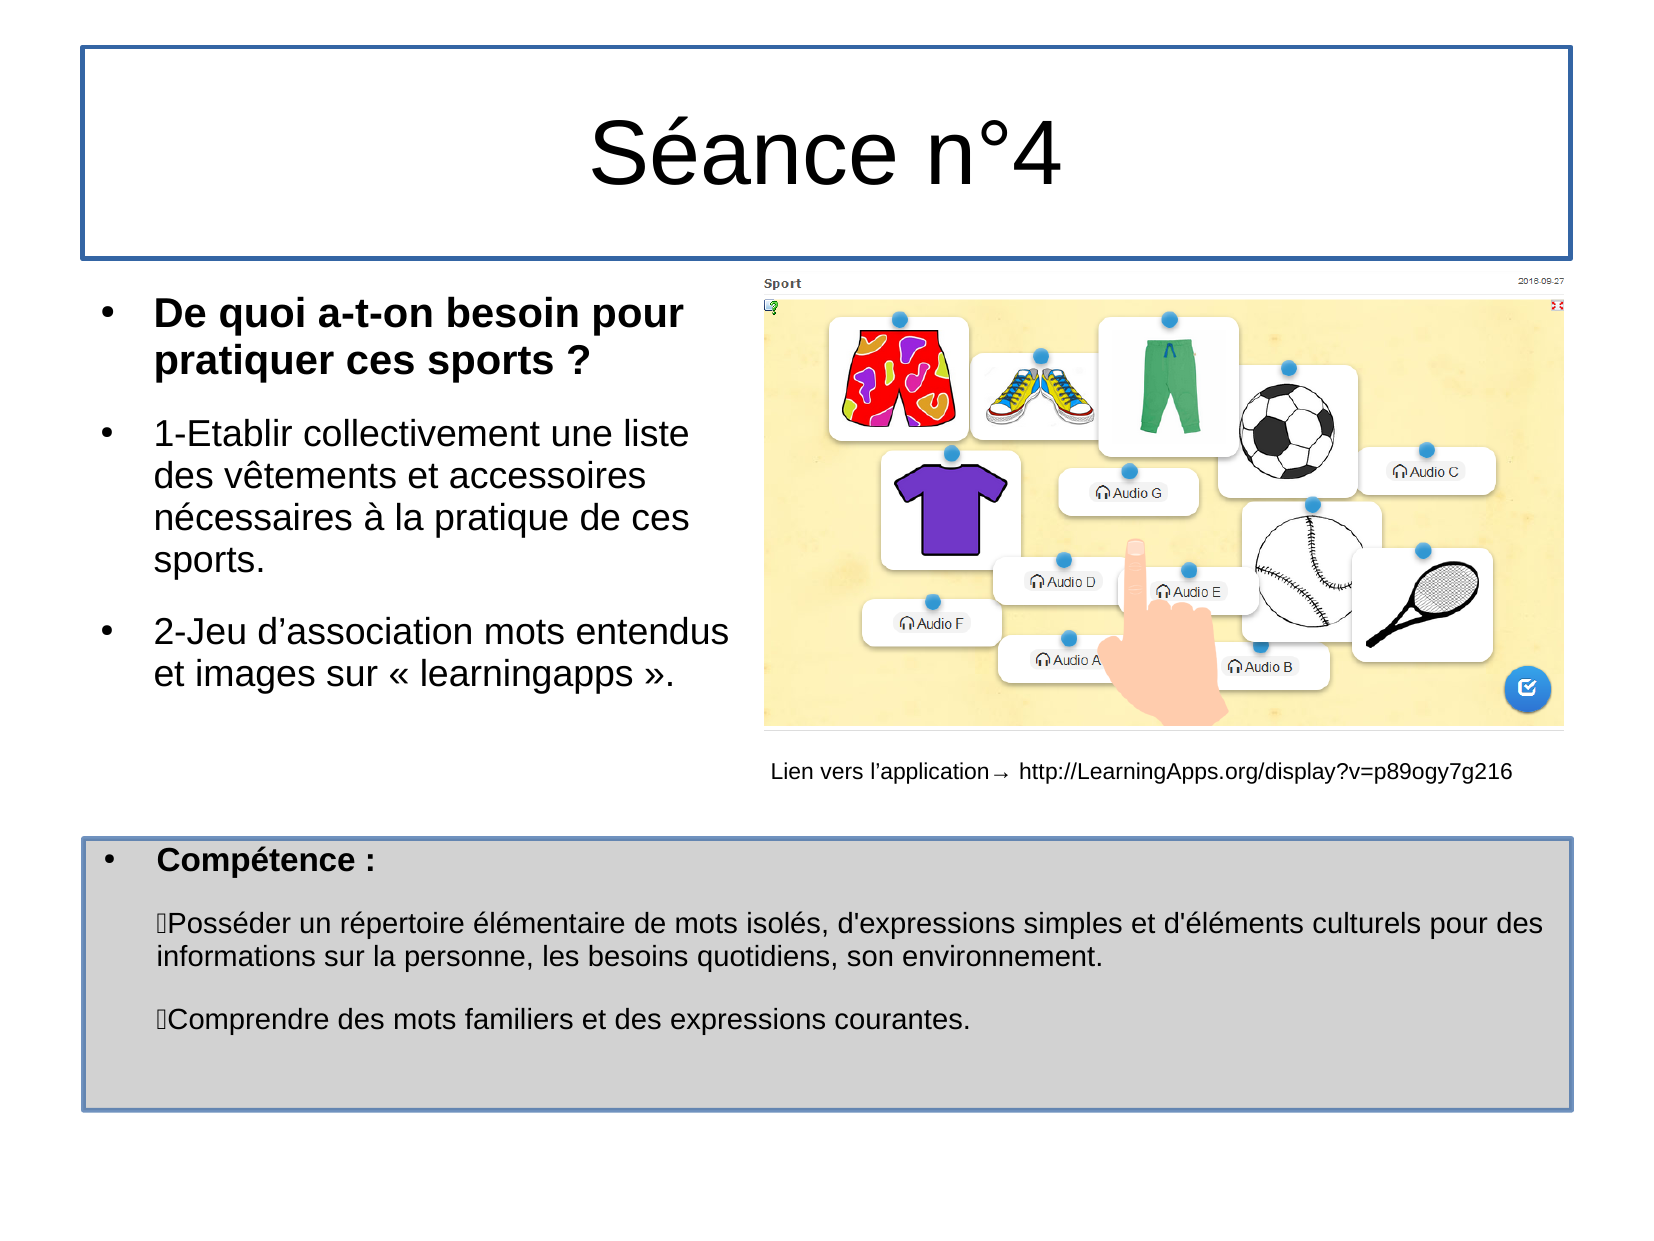

# Séance n°4
De quoi a-t-on besoin pour pratiquer ces sports ?
1-Etablir collectivement une liste des vêtements et accessoires nécessaires à la pratique de ces sports.
2-Jeu d’association mots entendus et images sur « learningapps ».
Lien vers l’application→ http://LearningApps.org/display?v=p89ogy7g216
Compétence :
Posséder un répertoire élémentaire de mots isolés, d'expressions simples et d'éléments culturels pour des informations sur la personne, les besoins quotidiens, son environnement.
Comprendre des mots familiers et des expressions courantes.